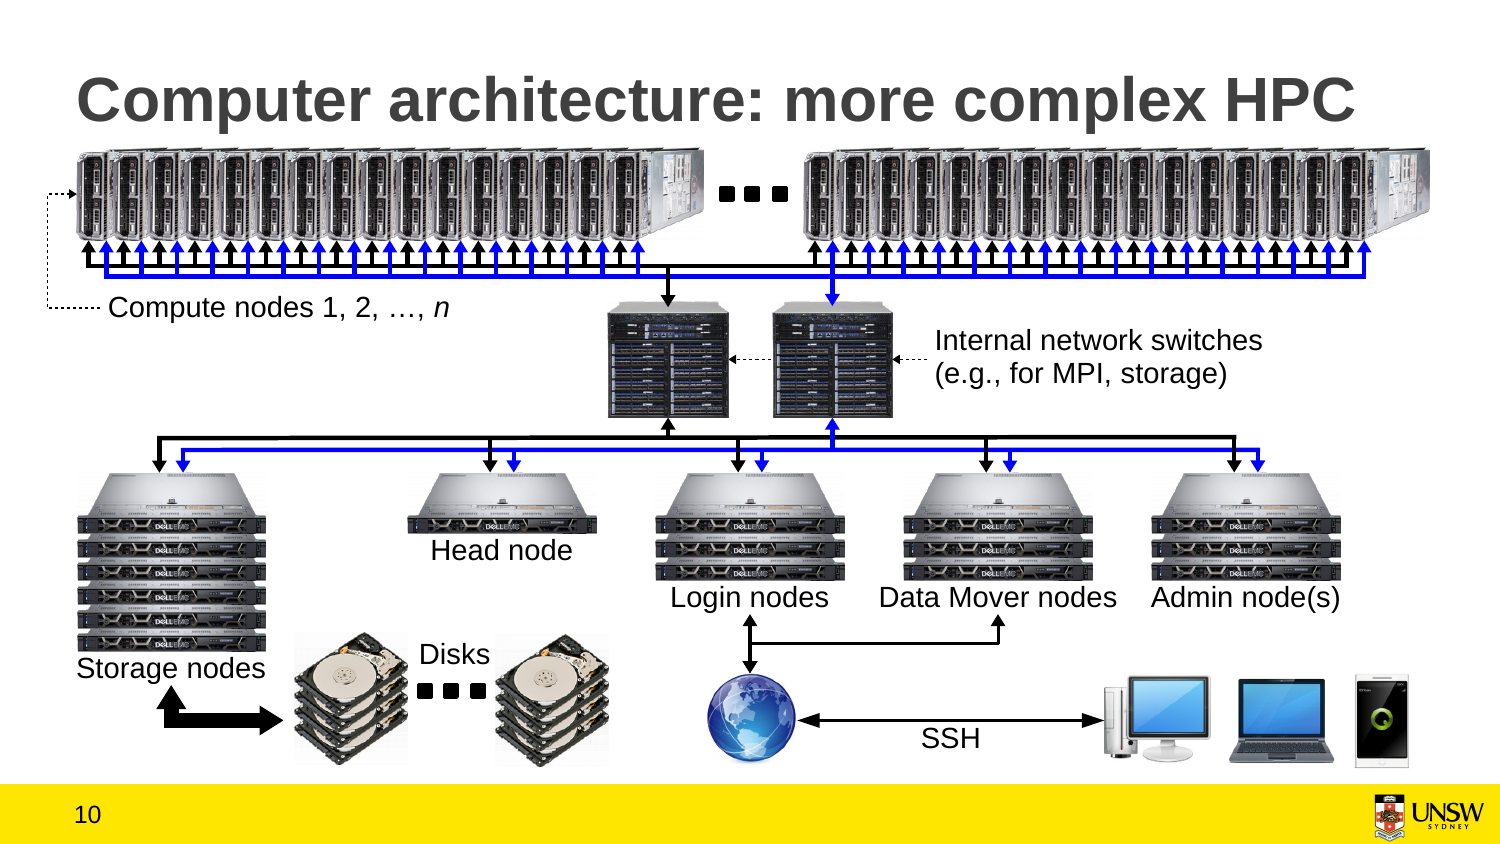

# Computer architecture: more complex HPC
Compute nodes 1, 2, …, n
Internal network switches
(e.g., for MPI, storage)
Head node
Login nodes
Data Mover nodes
Admin node(s)
Storage nodes
Disks
SSH